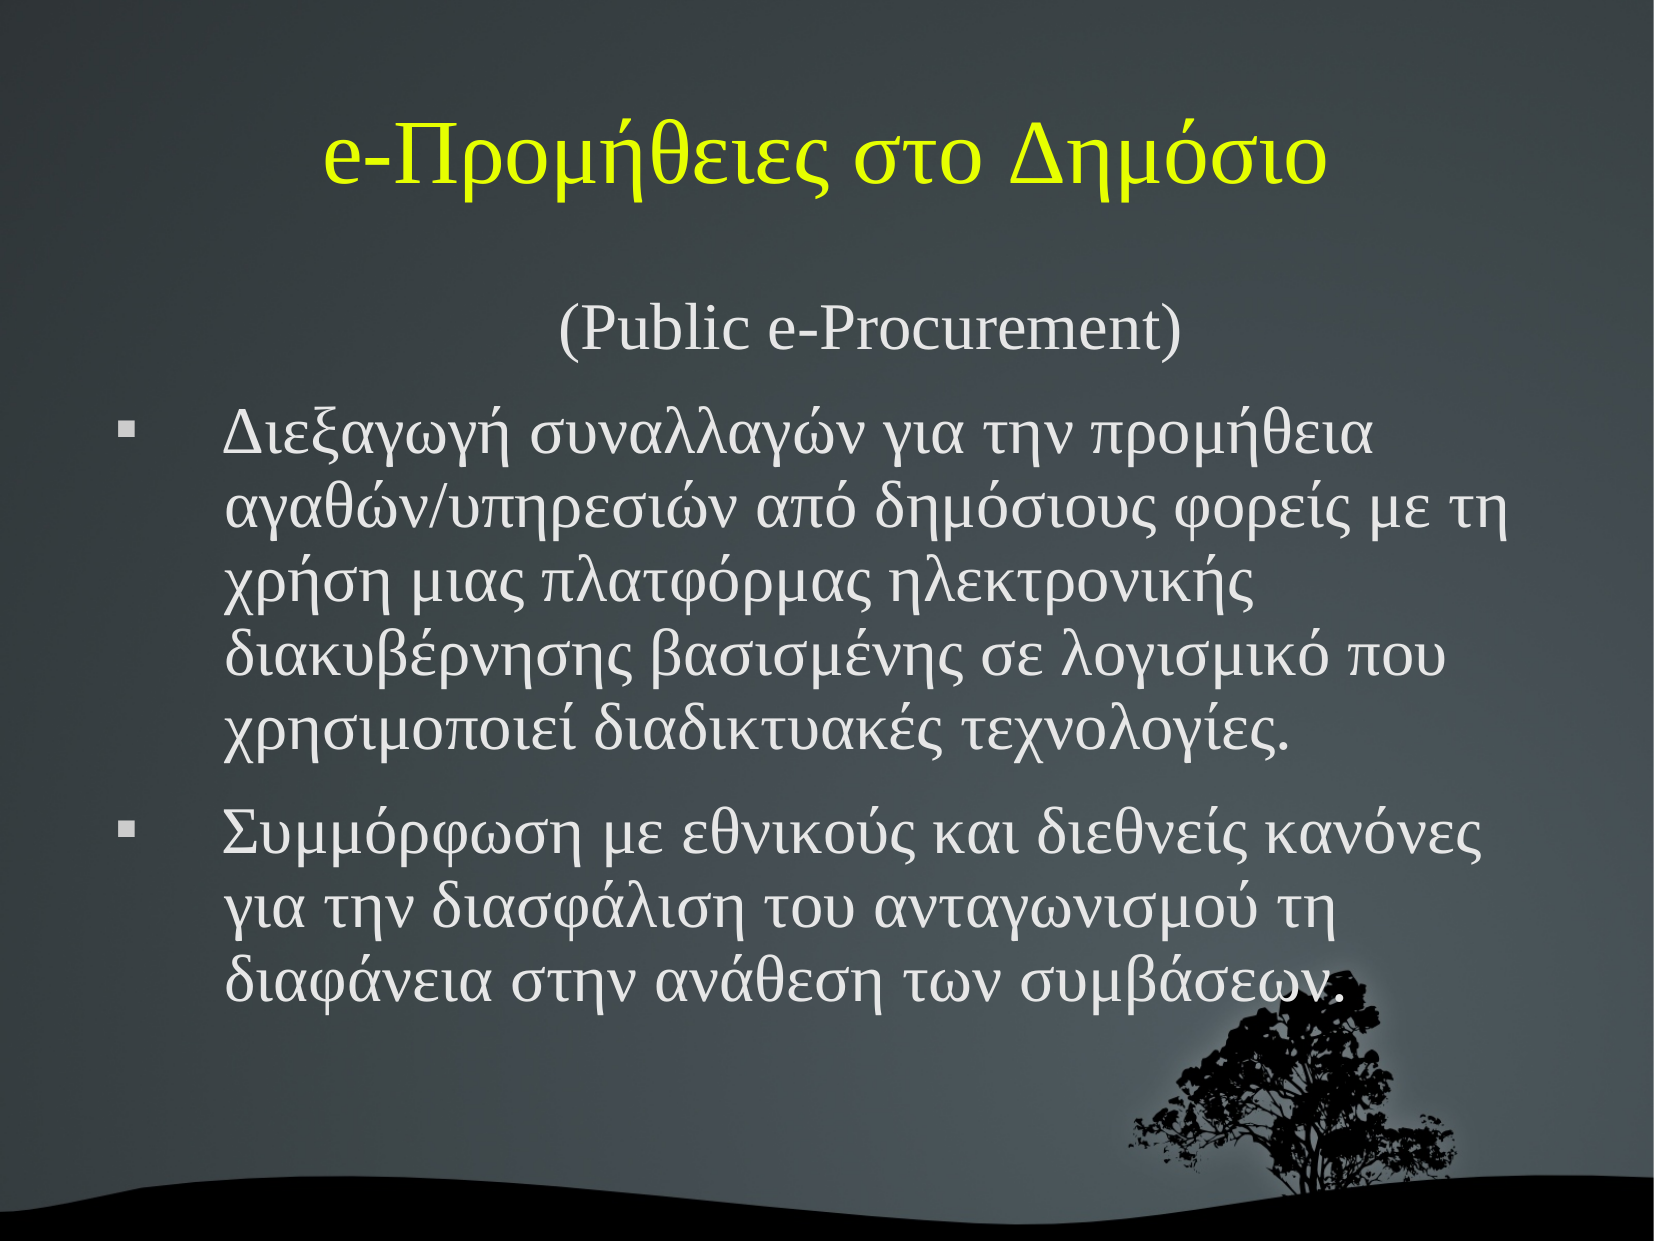

# e-Προμήθειες στο Δημόσιο
(Public e-Procurement)
 Διεξαγωγή συναλλαγών για την προμήθεια αγαθών/υπηρεσιών από δημόσιους φορείς με τη χρήση μιας πλατφόρμας ηλεκτρονικής διακυβέρνησης βασισμένης σε λογισμικό που χρησιμοποιεί διαδικτυακές τεχνολογίες.
 Συμμόρφωση με εθνικούς και διεθνείς κανόνες για την διασφάλιση του ανταγωνισμού τη διαφάνεια στην ανάθεση των συμβάσεων.